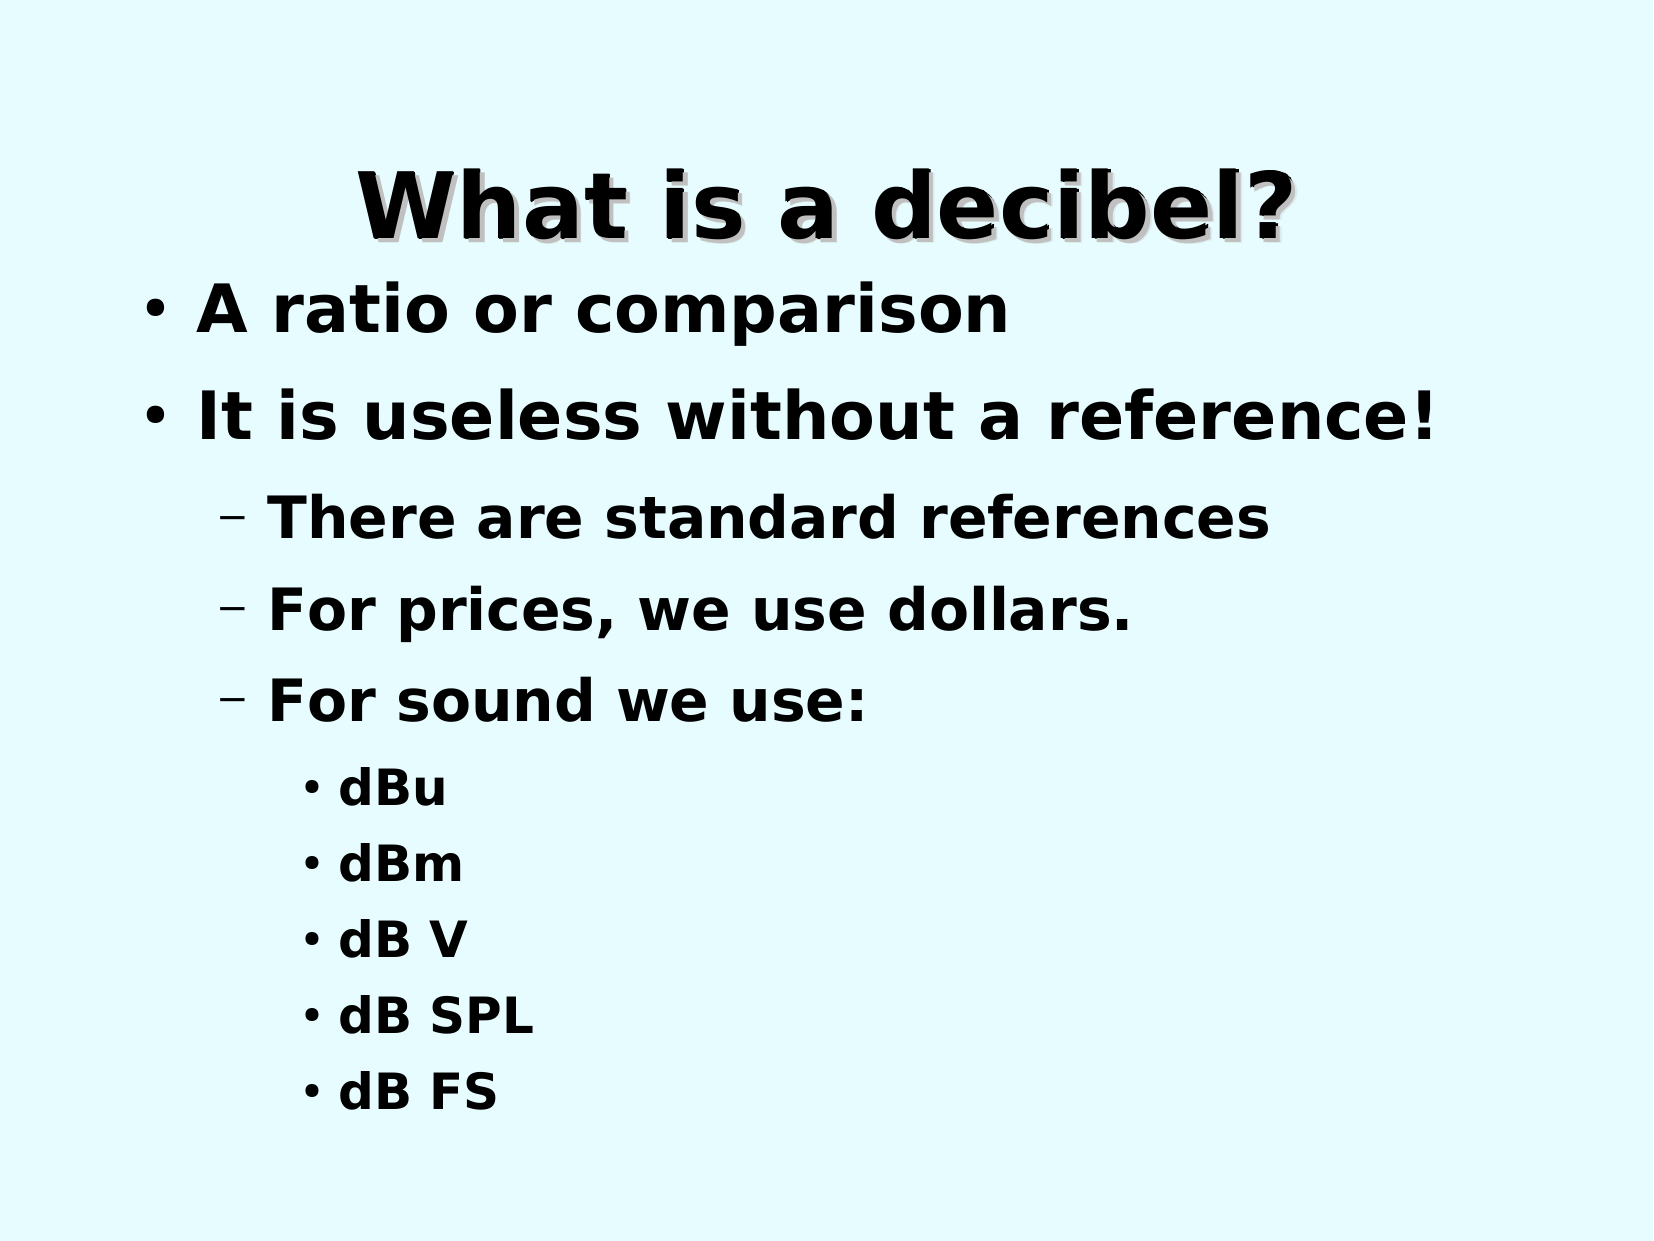

# What is a decibel?
A ratio or comparison
It is useless without a reference!
There are standard references
For prices, we use dollars.
For sound we use:
dBu
dBm
dB V
dB SPL
dB FS